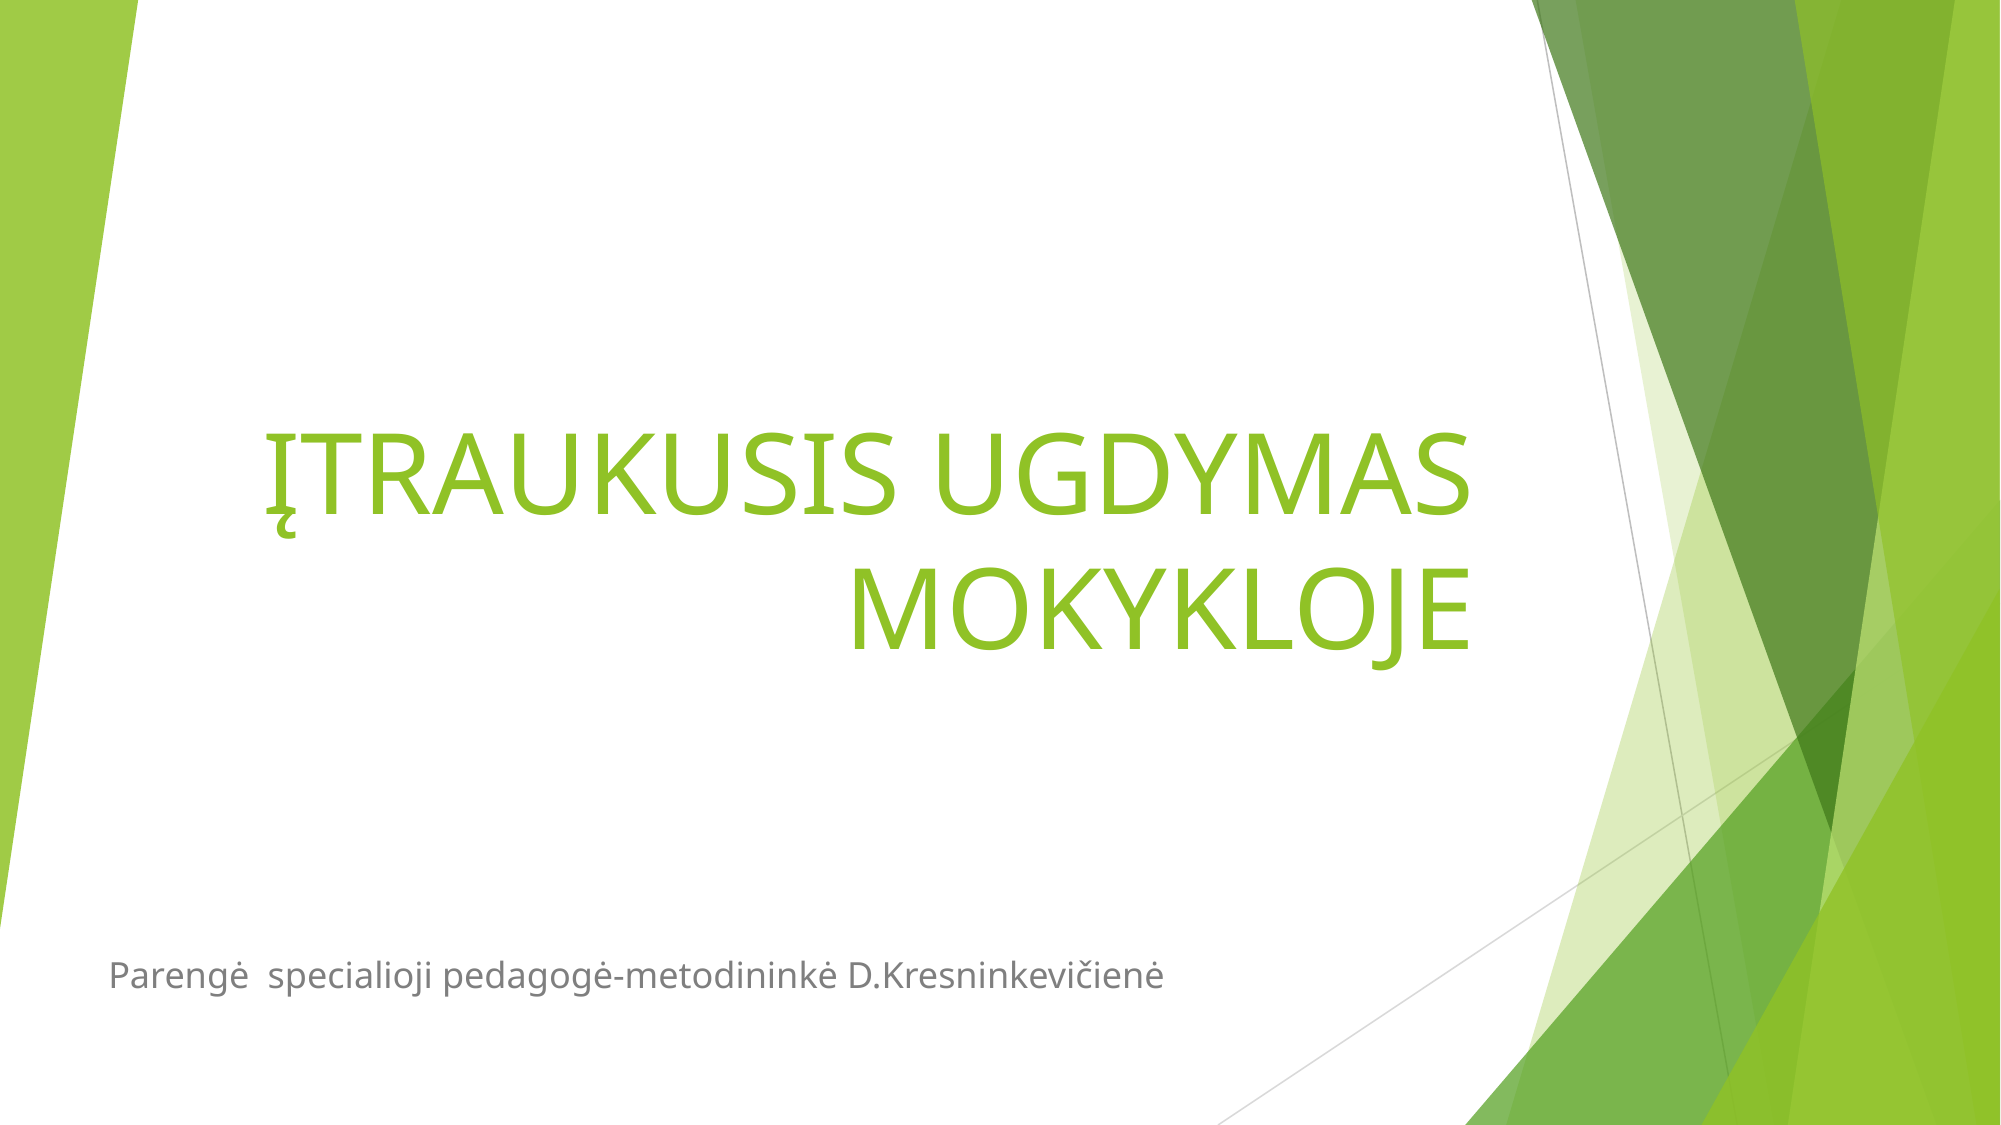

# ĮTRAUKUSIS UGDYMAS MOKYKLOJE
Parengė specialioji pedagogė-metodininkė D.Kresninkevičienė